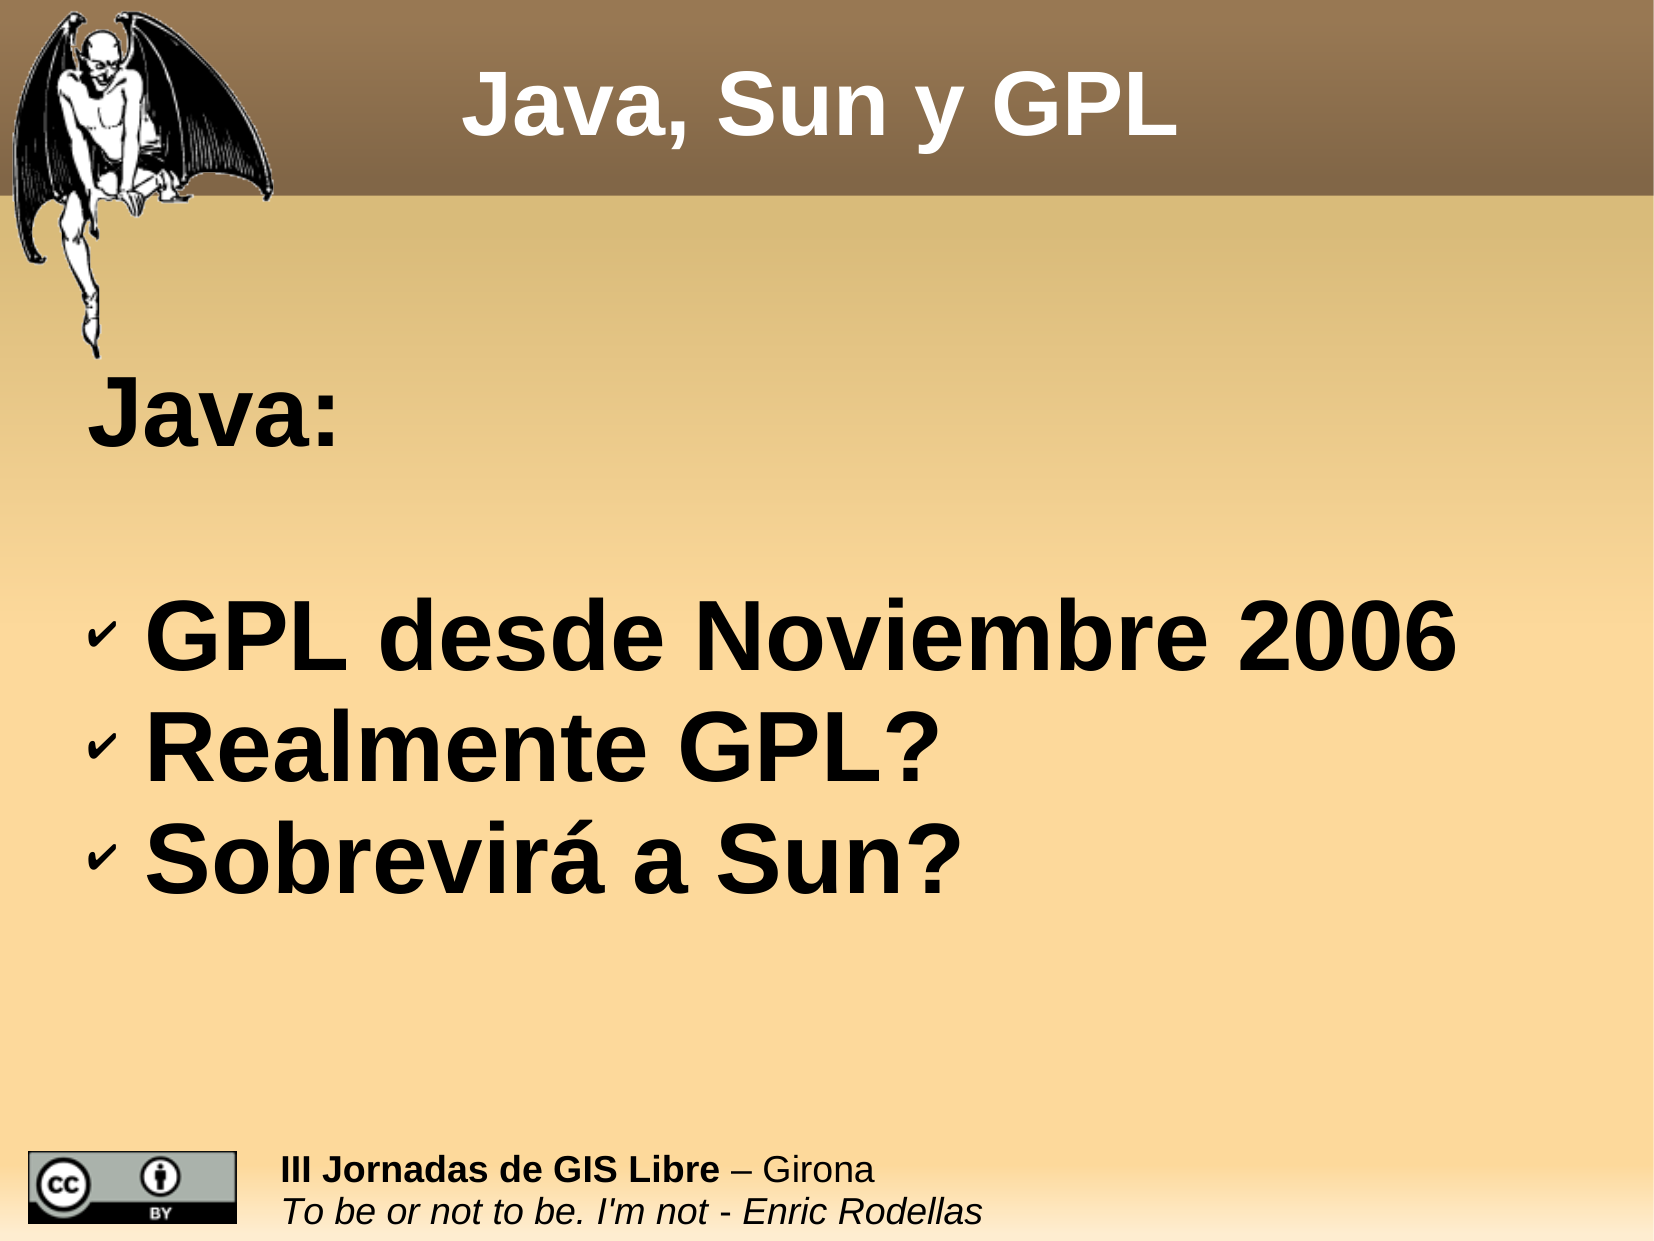

# Java, Sun y GPL
Java:
 GPL desde Noviembre 2006
 Realmente GPL?
 Sobrevirá a Sun?
III Jornadas de GIS Libre – Girona
To be or not to be. I'm not - Enric Rodellas